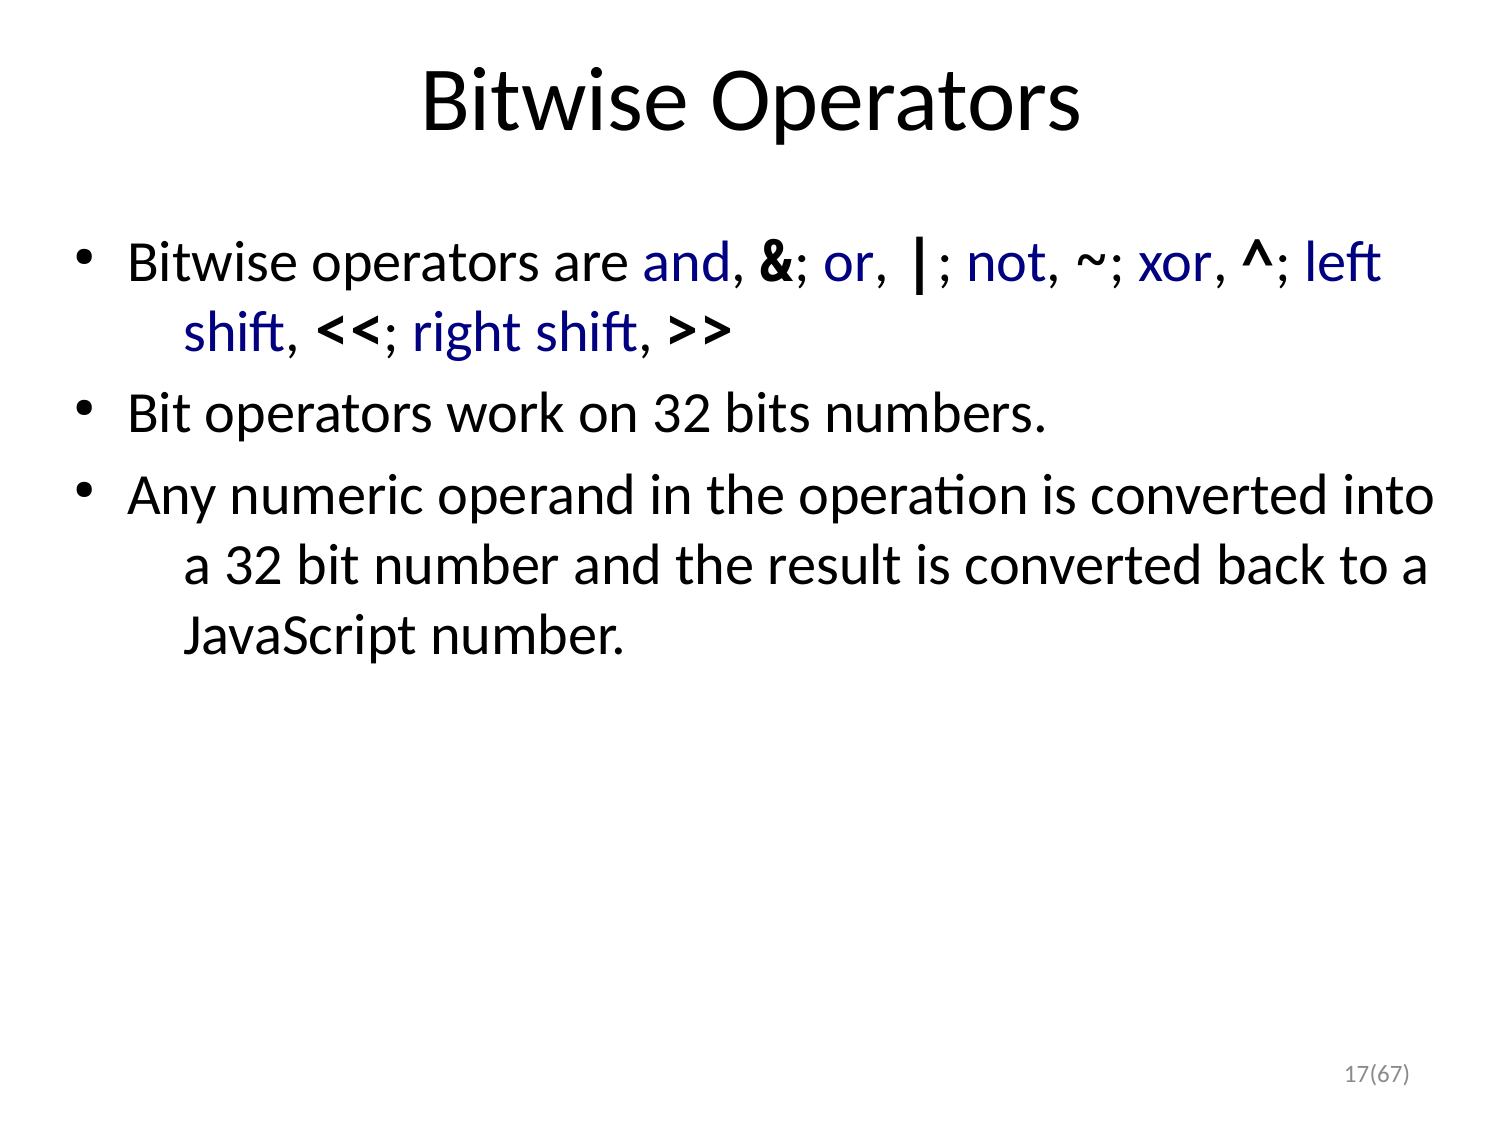

# Bitwise Operators
Bitwise operators are and, &; or, |; not, ~; xor, ^; left shift, <<; right shift, >>
Bit operators work on 32 bits numbers.
Any numeric operand in the operation is converted into a 32 bit number and the result is converted back to a JavaScript number.
17